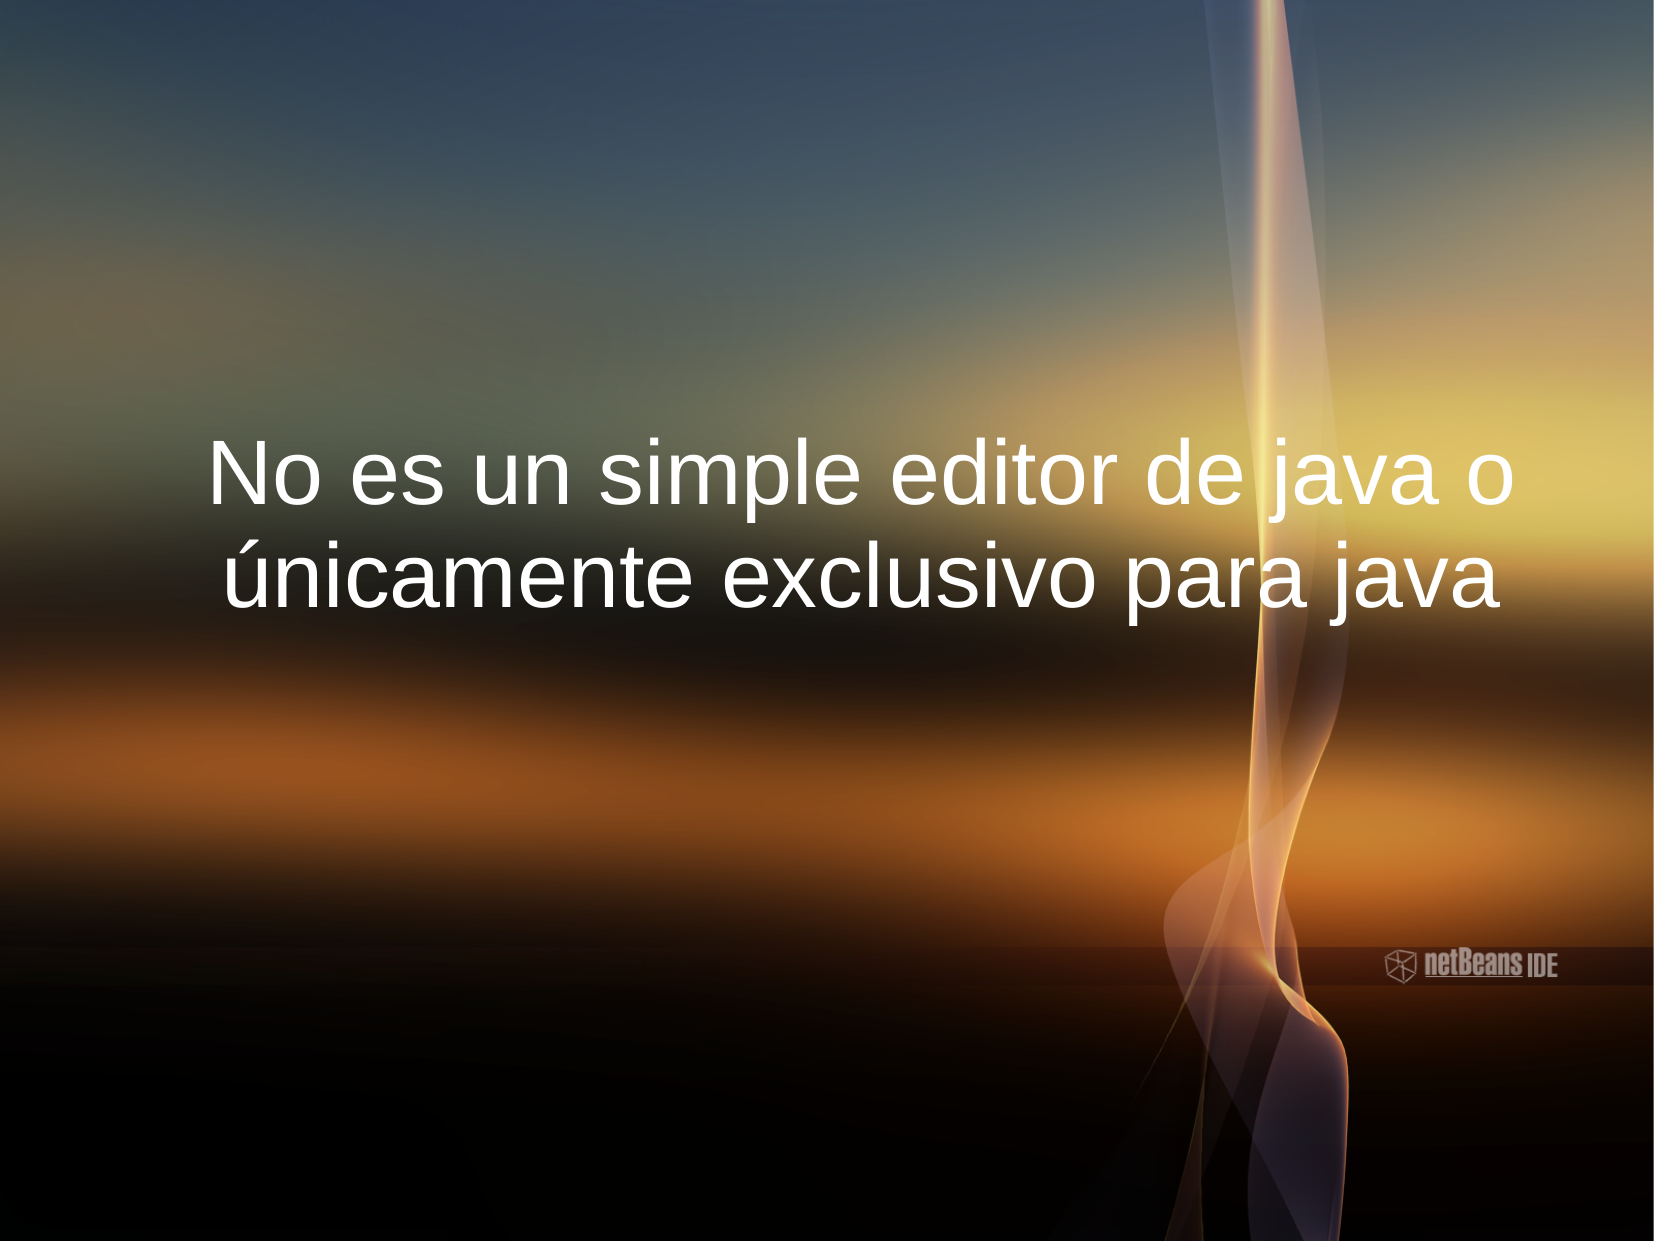

# No es un simple editor de java o únicamente exclusivo para java